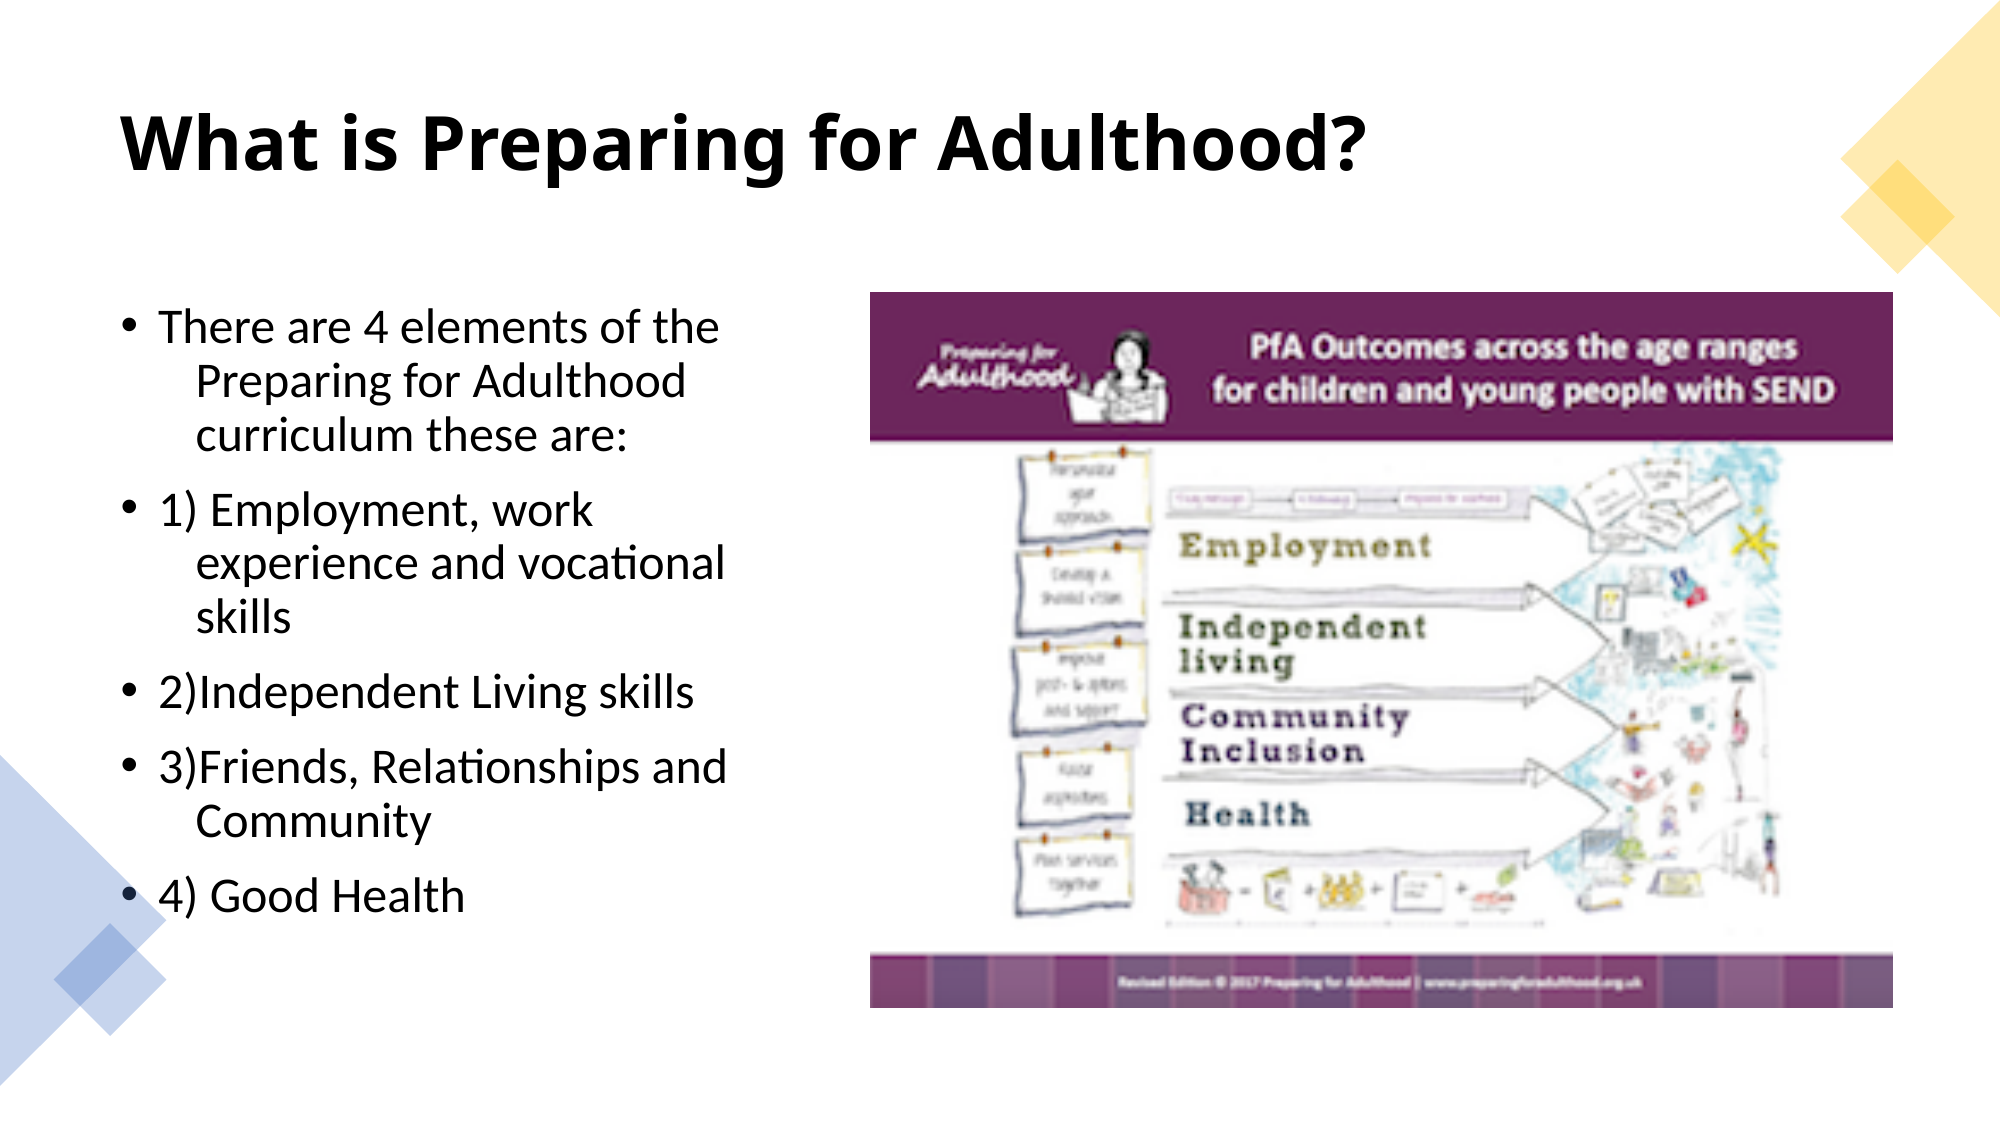

# What is Preparing for Adulthood?
There are 4 elements of the Preparing for Adulthood curriculum these are:
1) Employment, work experience and vocational skills
2)Independent Living skills
3)Friends, Relationships and Community
4) Good Health